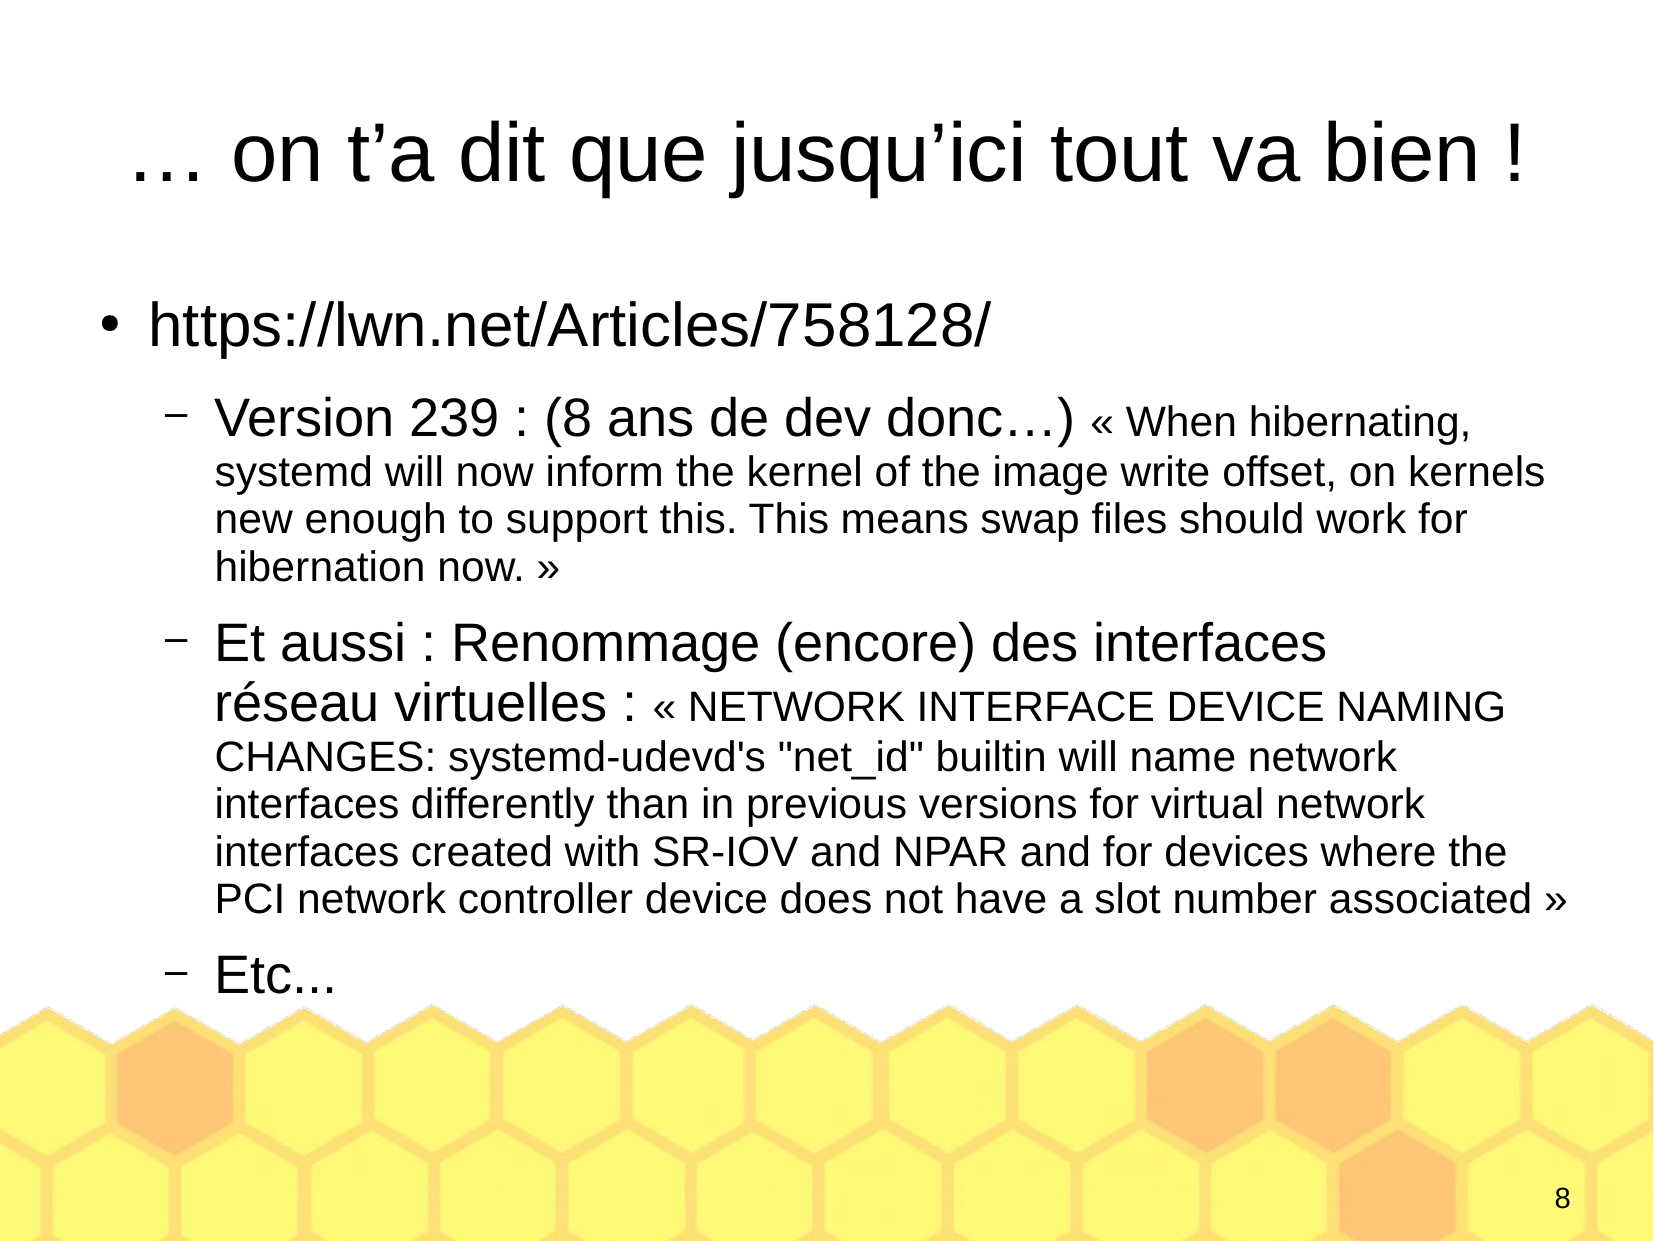

# … on t’a dit que jusqu’ici tout va bien !
https://lwn.net/Articles/758128/
Version 239 : (8 ans de dev donc…) « When hibernating, systemd will now inform the kernel of the image write offset, on kernels new enough to support this. This means swap files should work for hibernation now. »
Et aussi : Renommage (encore) des interfaces réseau virtuelles : « NETWORK INTERFACE DEVICE NAMING CHANGES: systemd-udevd's "net_id" builtin will name network interfaces differently than in previous versions for virtual network interfaces created with SR-IOV and NPAR and for devices where the PCI network controller device does not have a slot number associated »
Etc...
8